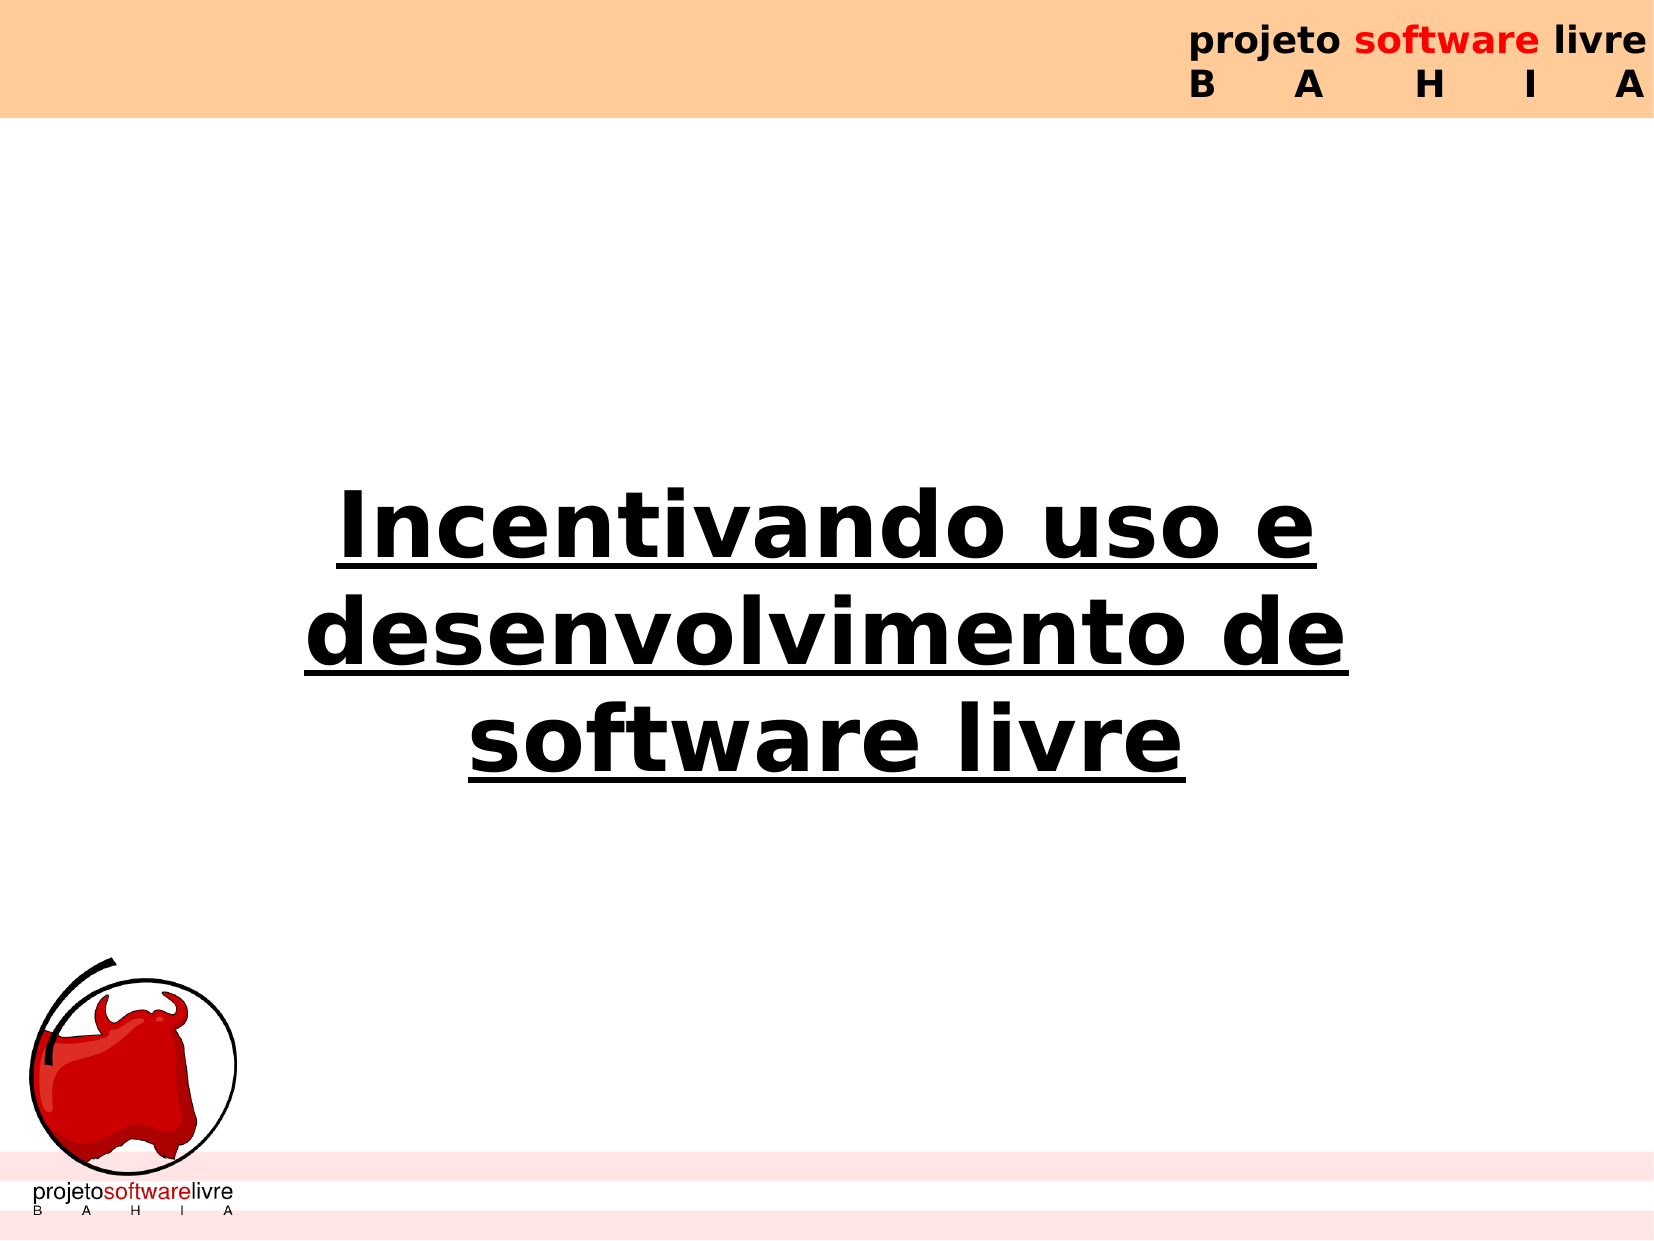

# Incentivando uso e desenvolvimento de software livre